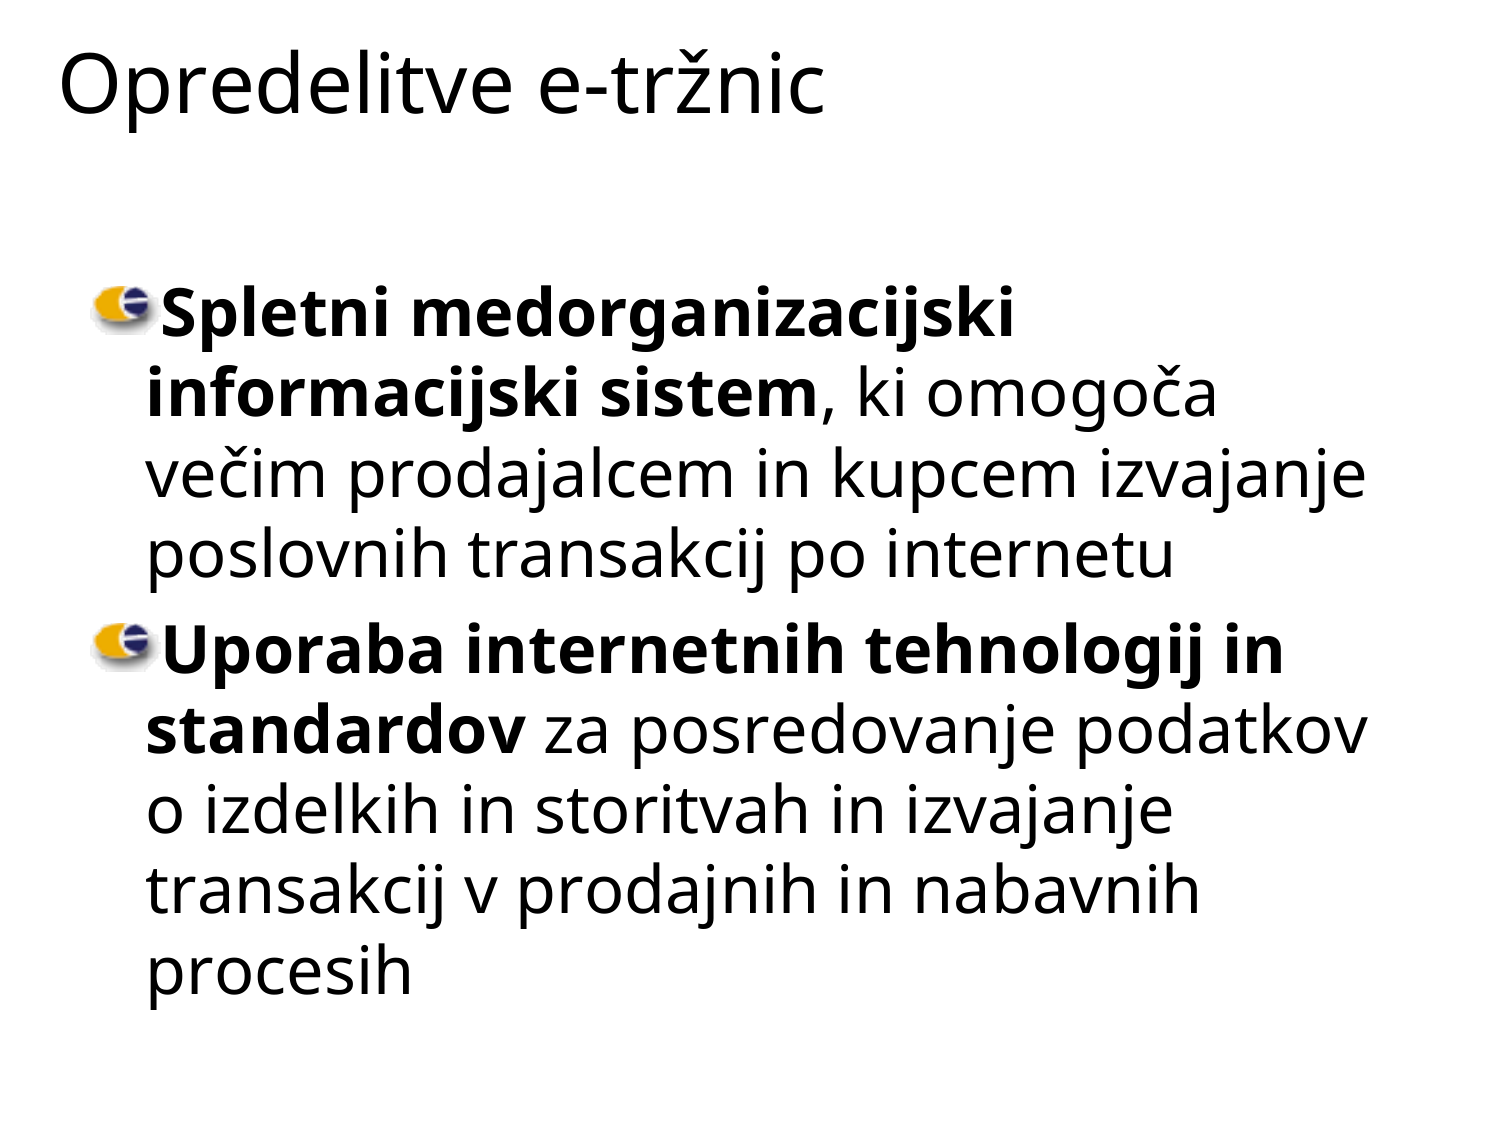

# Opredelitve e-tržnic
Spletni medorganizacijski informacijski sistem, ki omogoča večim prodajalcem in kupcem izvajanje poslovnih transakcij po internetu
Uporaba internetnih tehnologij in standardov za posredovanje podatkov o izdelkih in storitvah in izvajanje transakcij v prodajnih in nabavnih procesih